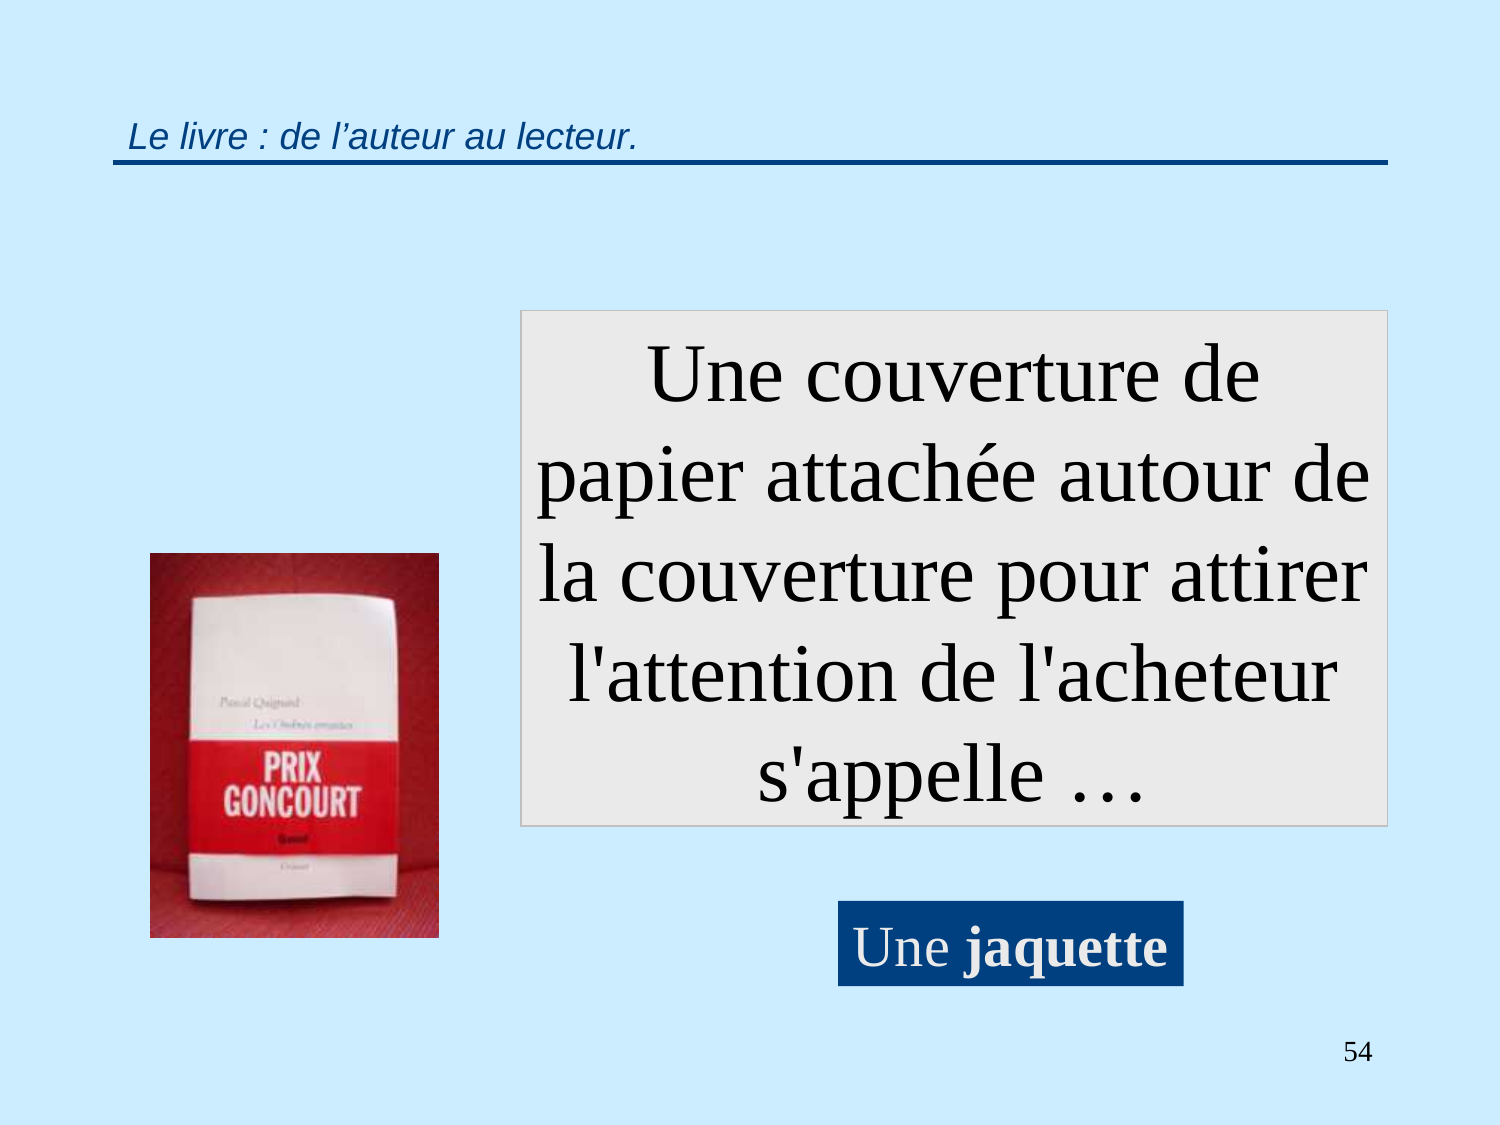

Le livre : de l’auteur au lecteur.
# Une couverture de papier attachée autour de la couverture pour attirer l'attention de l'acheteur s'appelle …
Une jaquette
54